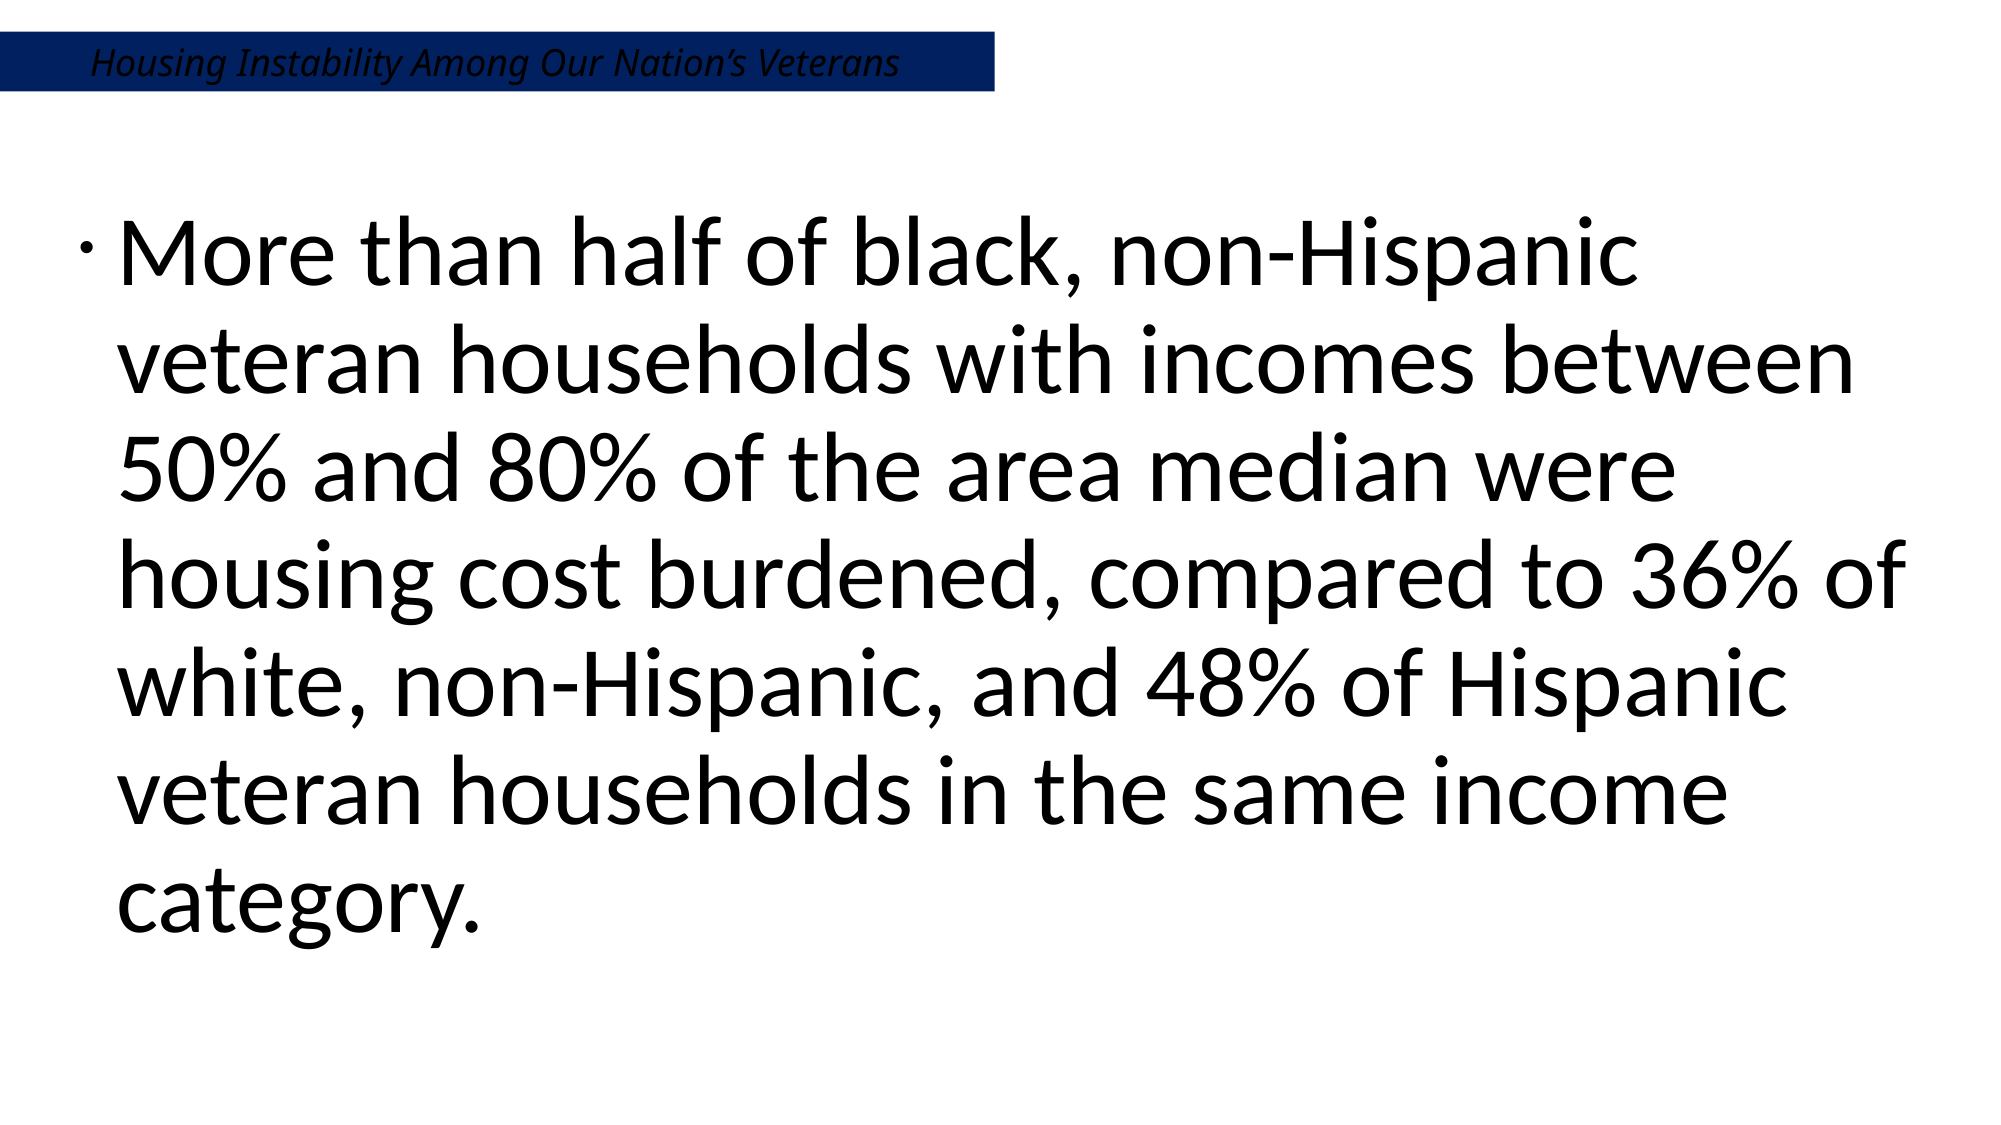

Housing Instability Among Our Nation’s Veterans
# More than half of black, non-Hispanic veteran households with incomes between 50% and 80% of the area median were housing cost burdened, compared to 36% of white, non-Hispanic, and 48% of Hispanic veteran households in the same income category.